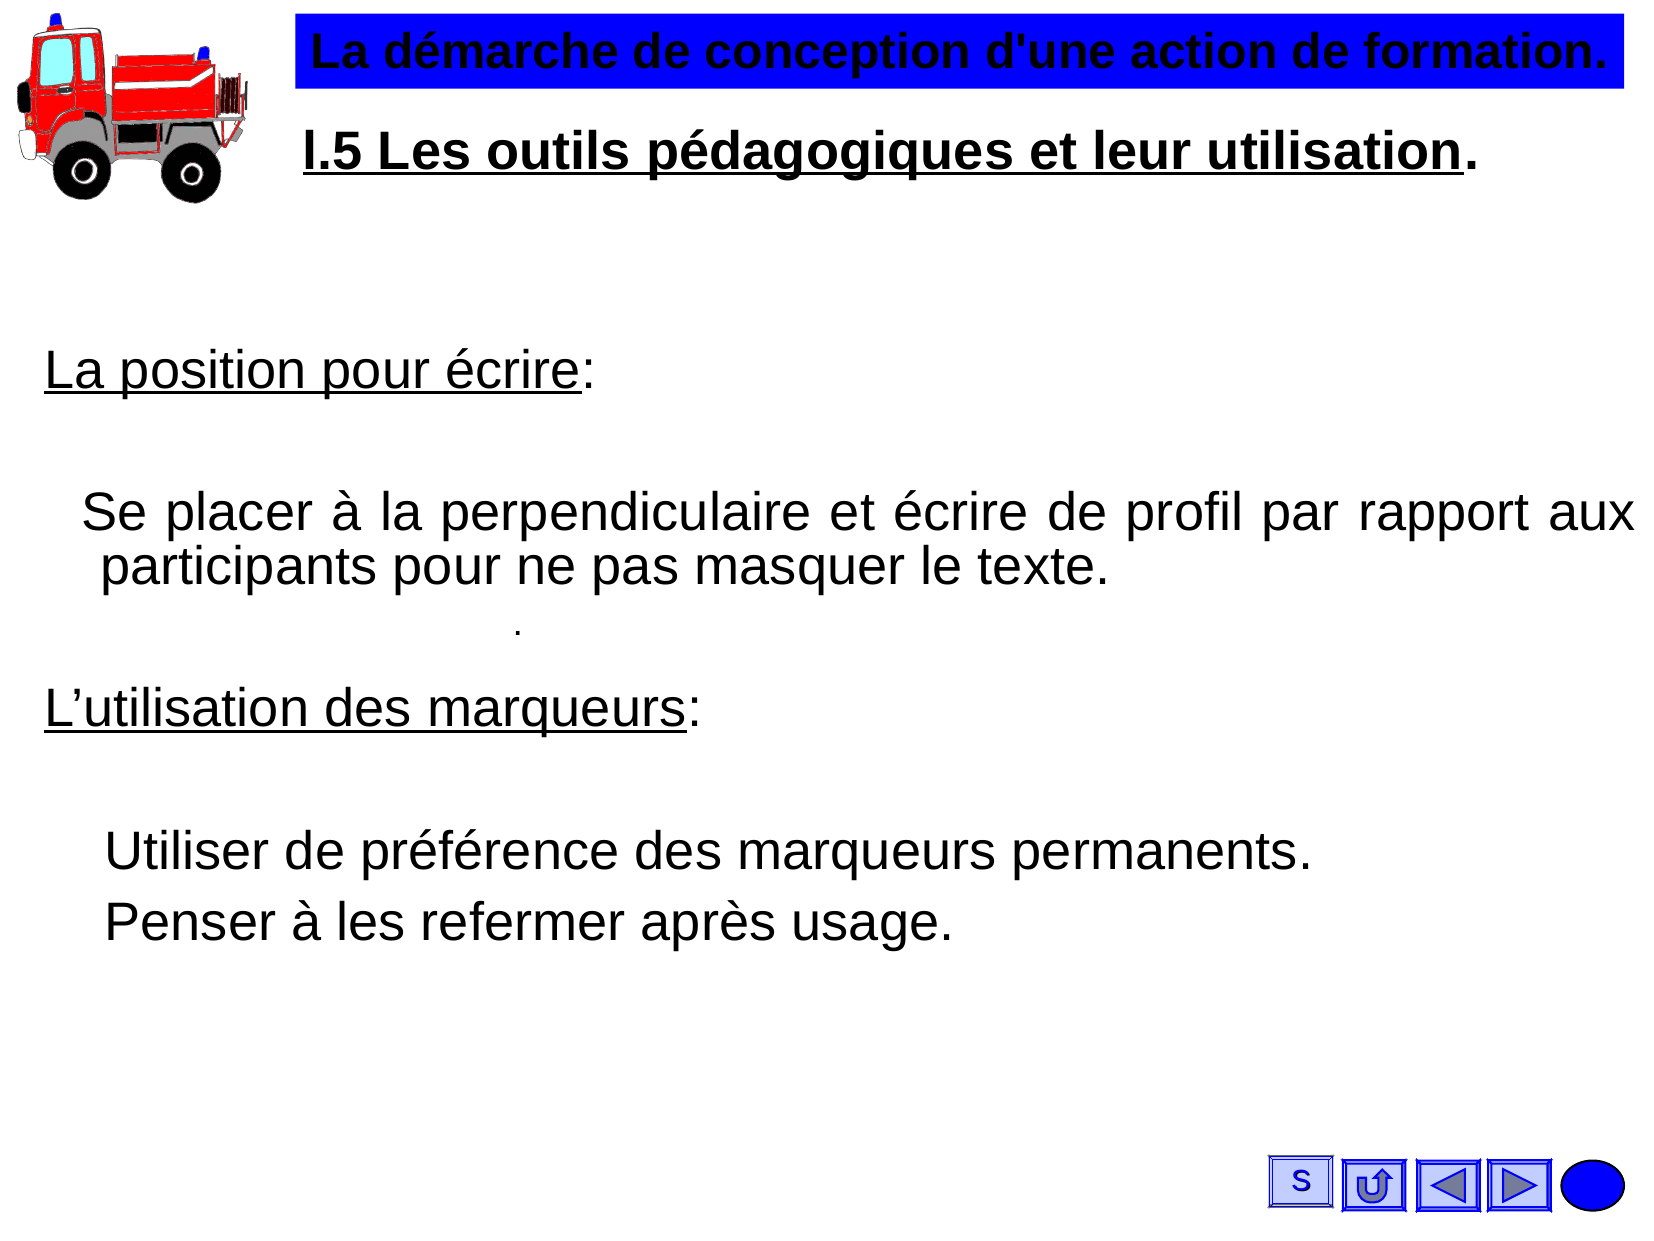

La démarche de conception d'une action de formation.
l.5 Les outils pédagogiques et leur utilisation.
La position pour écrire:
 Se placer à la perpendiculaire et écrire de profil par rapport aux participants pour ne pas masquer le texte.
L’utilisation des marqueurs:
 Utiliser de préférence des marqueurs permanents.
 Penser à les refermer après usage.
#
.